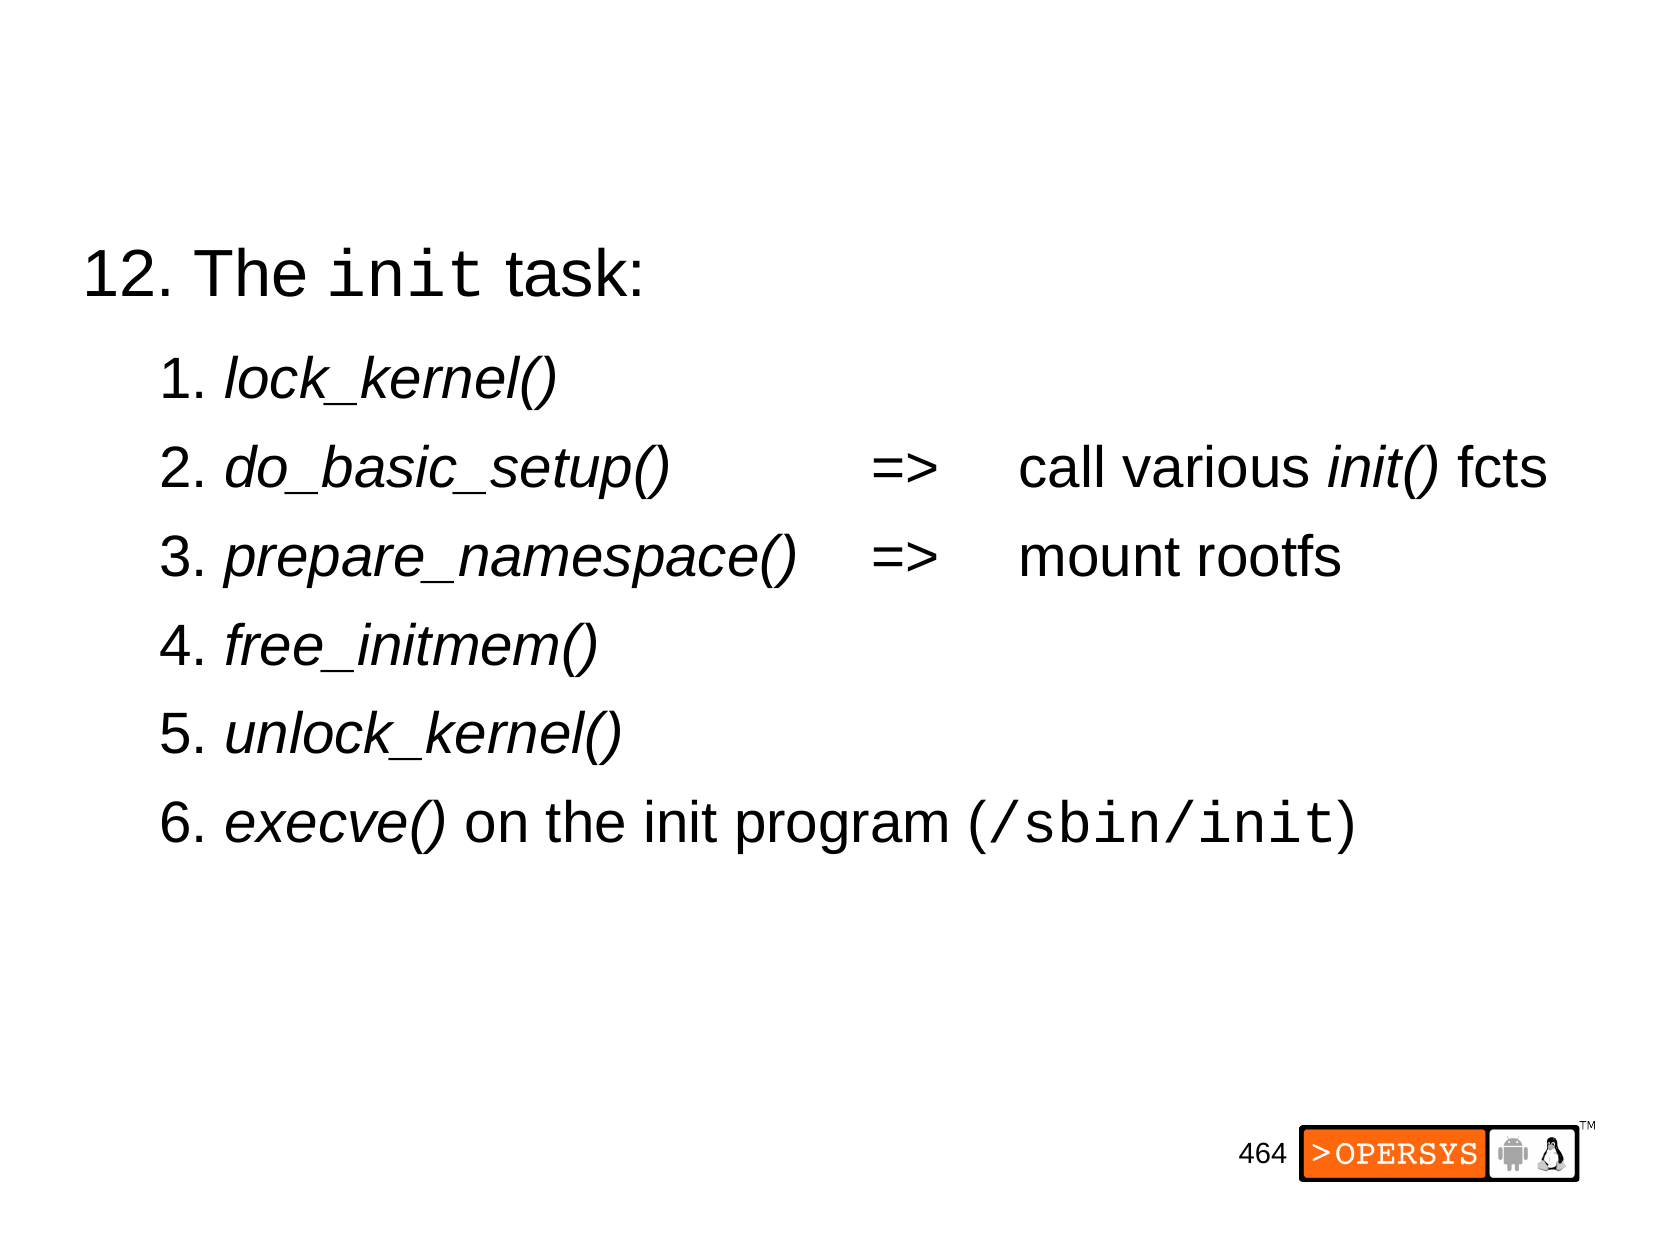

# The init task:
 lock_kernel()
 do_basic_setup()			=>		call various init() fcts
 prepare_namespace()	=>		mount rootfs
 free_initmem()
 unlock_kernel()
 execve() on the init program (/sbin/init)